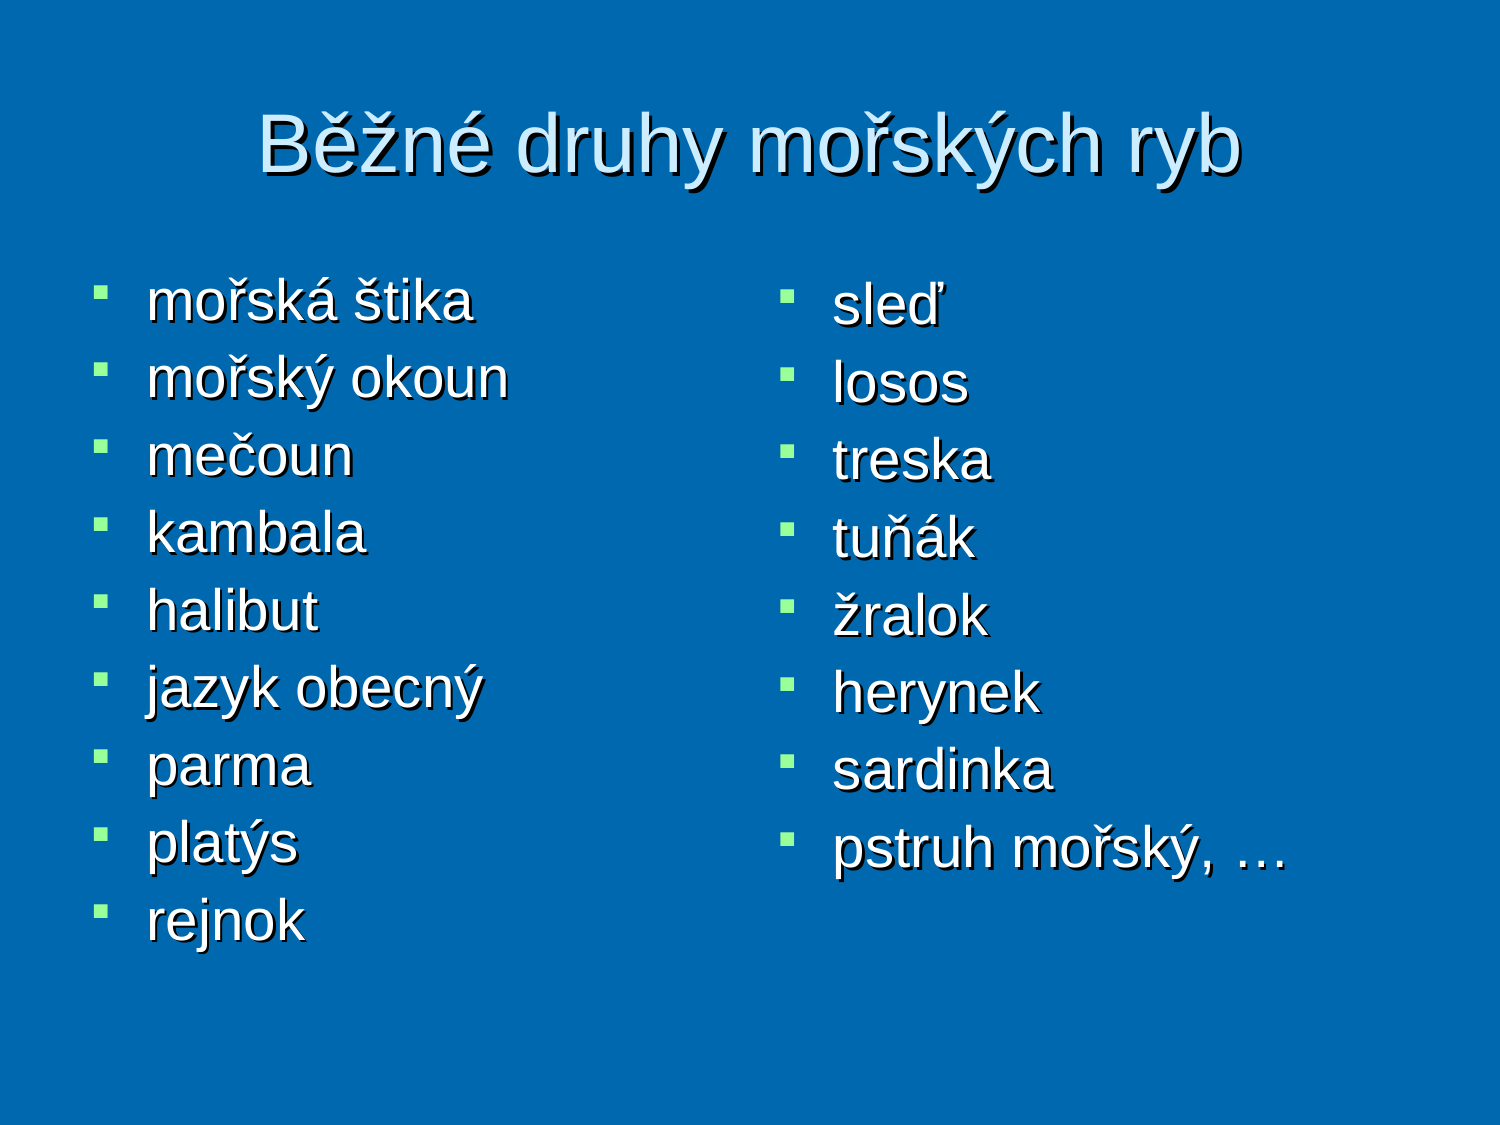

# Běžné druhy mořských ryb
mořská štika
mořský okoun
mečoun
kambala
halibut
jazyk obecný
parma
platýs
rejnok
sleď
losos
treska
tuňák
žralok
herynek
sardinka
pstruh mořský, …